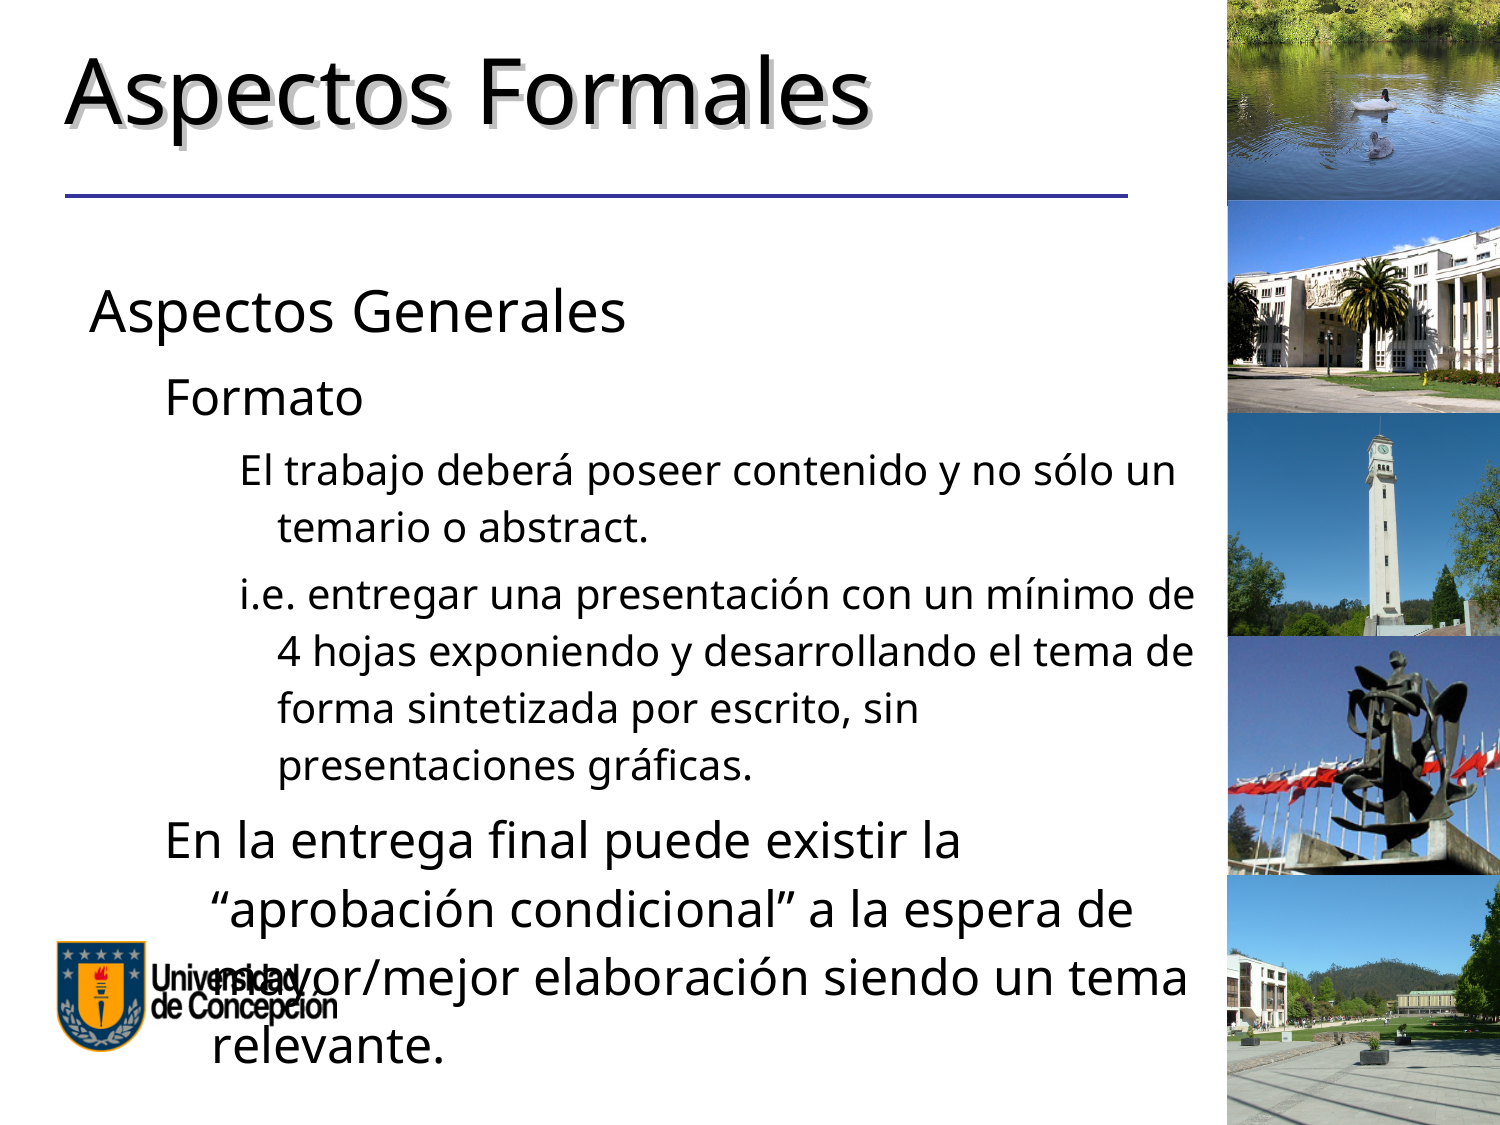

# Aspectos Formales
Aspectos Generales
Formato
El trabajo deberá poseer contenido y no sólo un temario o abstract.
i.e. entregar una presentación con un mínimo de 4 hojas exponiendo y desarrollando el tema de forma sintetizada por escrito, sin presentaciones gráficas.
En la entrega final puede existir la “aprobación condicional” a la espera de mayor/mejor elaboración siendo un tema relevante.